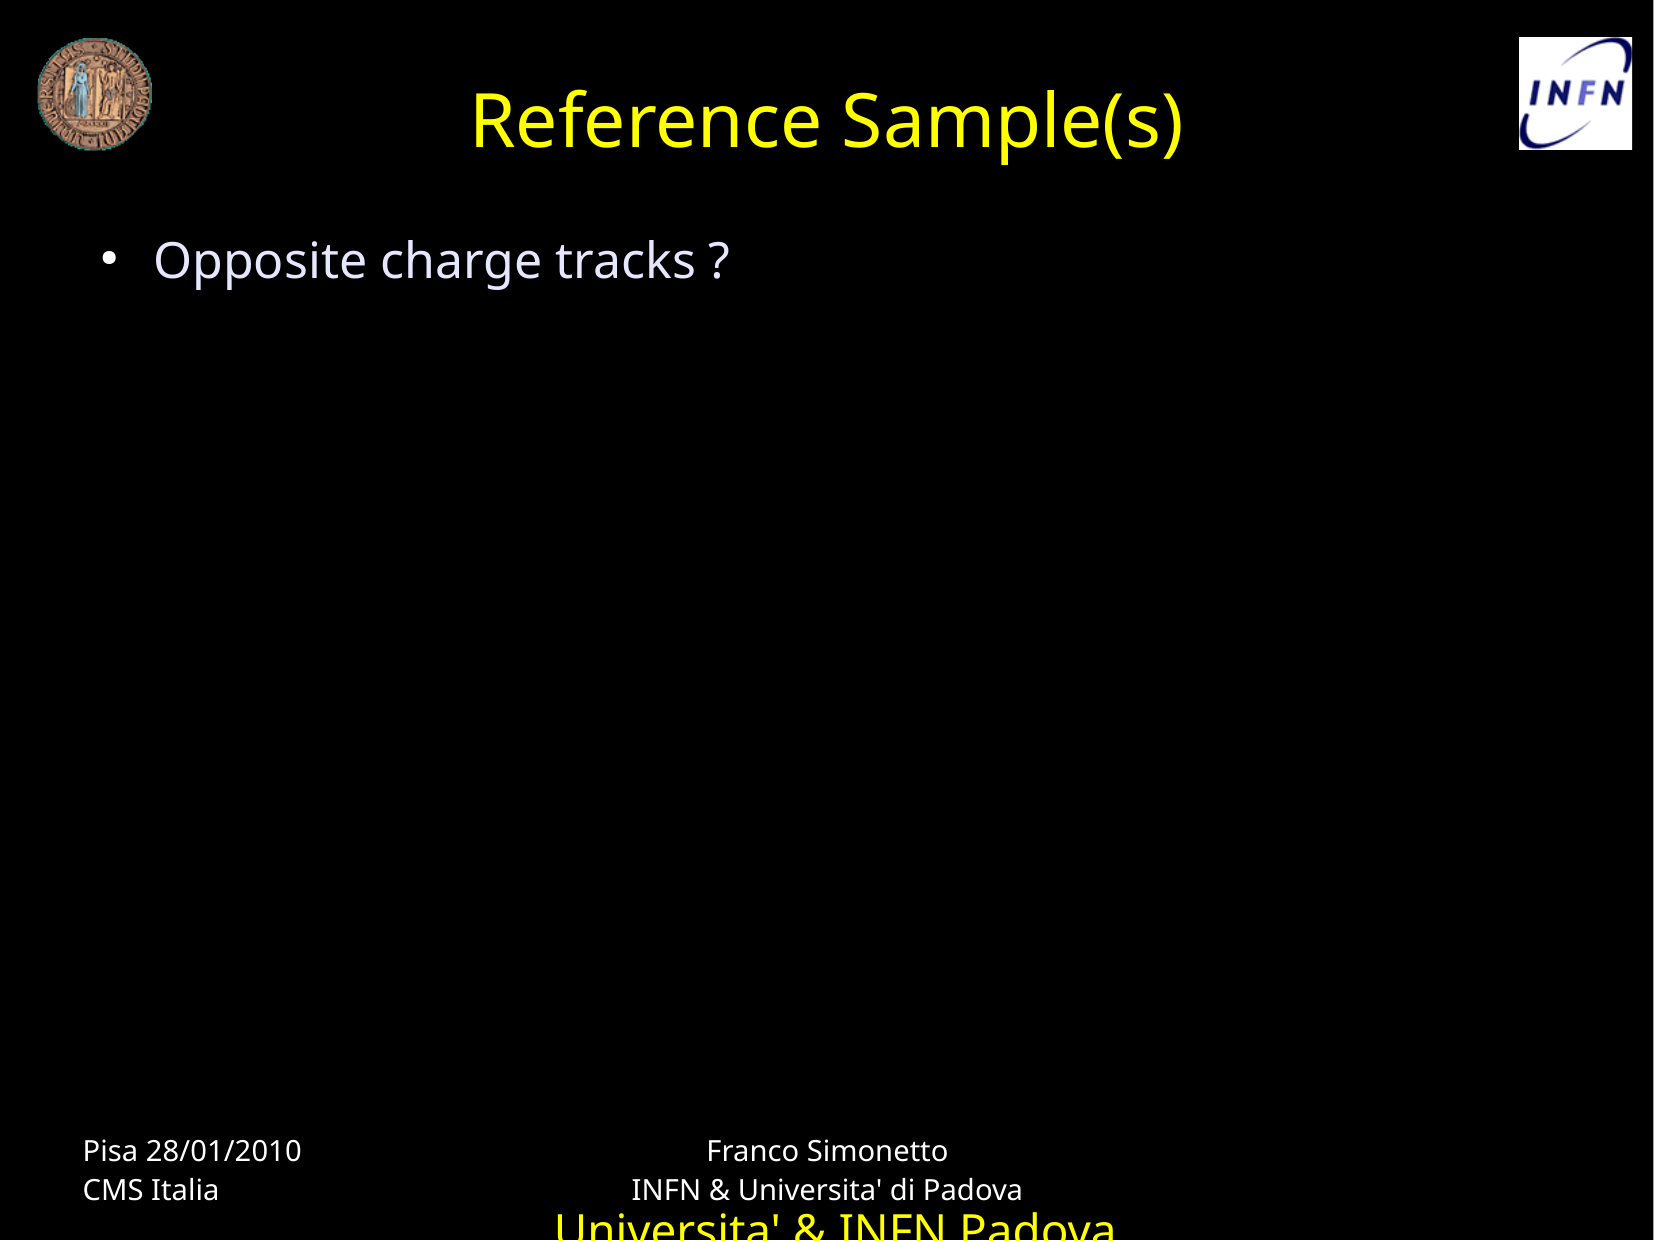

# Reference Sample(s)
Opposite charge tracks ?